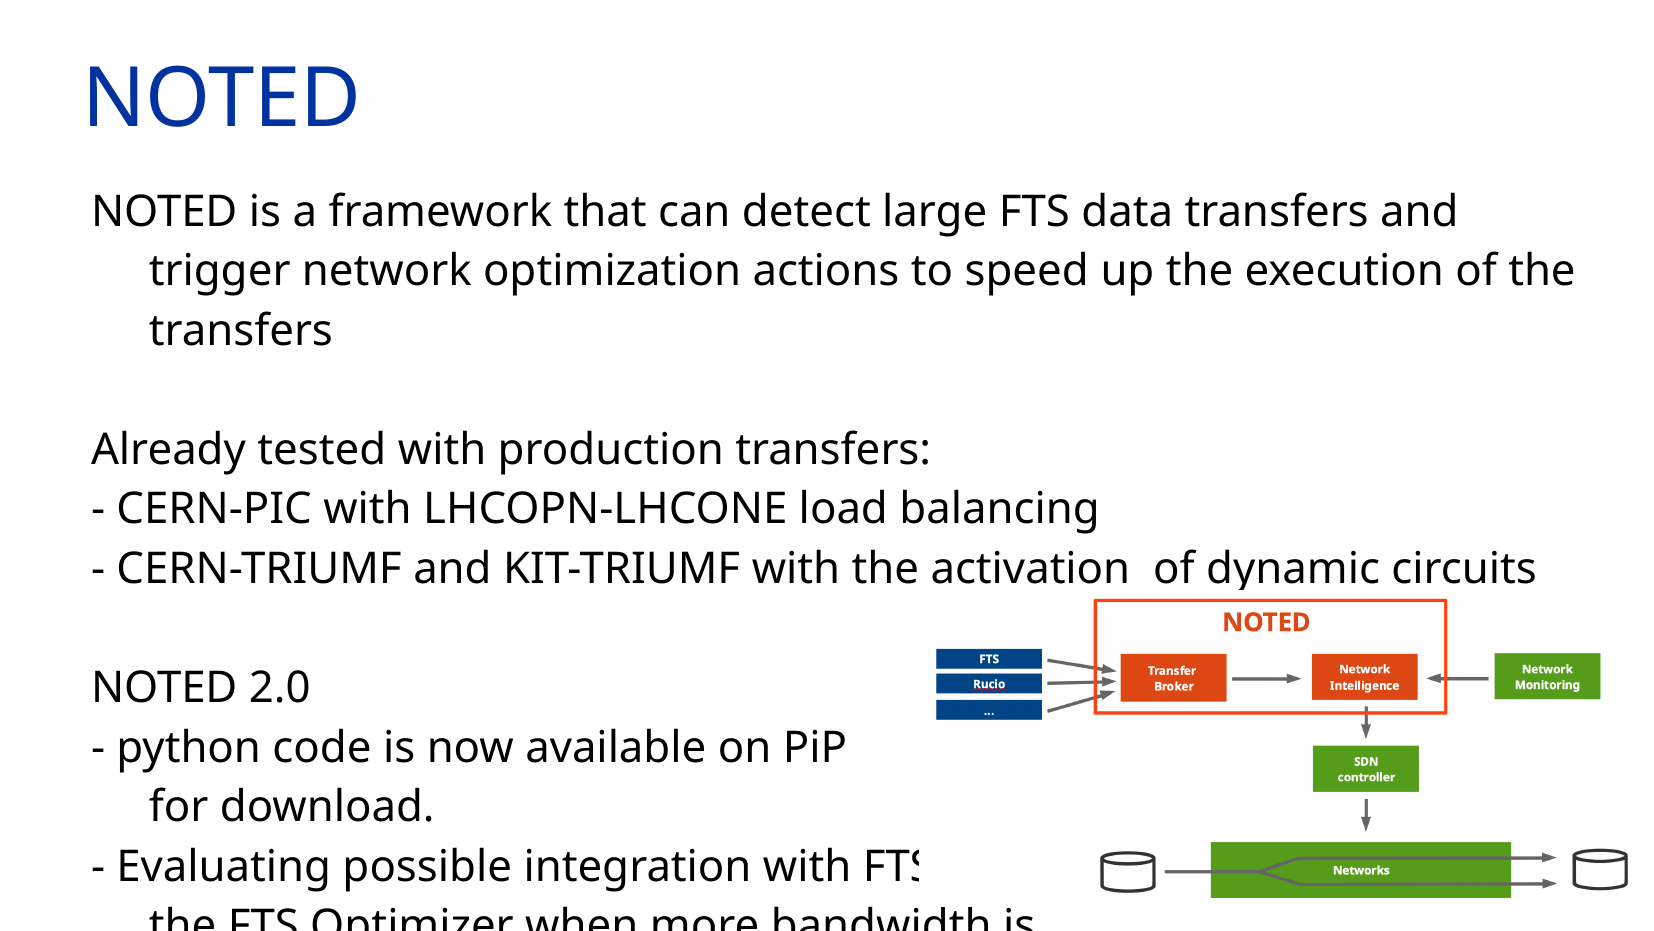

# NOTED
NOTED is a framework that can detect large FTS data transfers and trigger network optimization actions to speed up the execution of the transfers
Already tested with production transfers:
- CERN-PIC with LHCOPN-LHCONE load balancing
- CERN-TRIUMF and KIT-TRIUMF with the activation of dynamic circuits
NOTED 2.0
- python code is now available on PiP
for download.
- Evaluating possible integration with FTS to tune
the FTS Optimizer when more bandwidth is
provisioned.